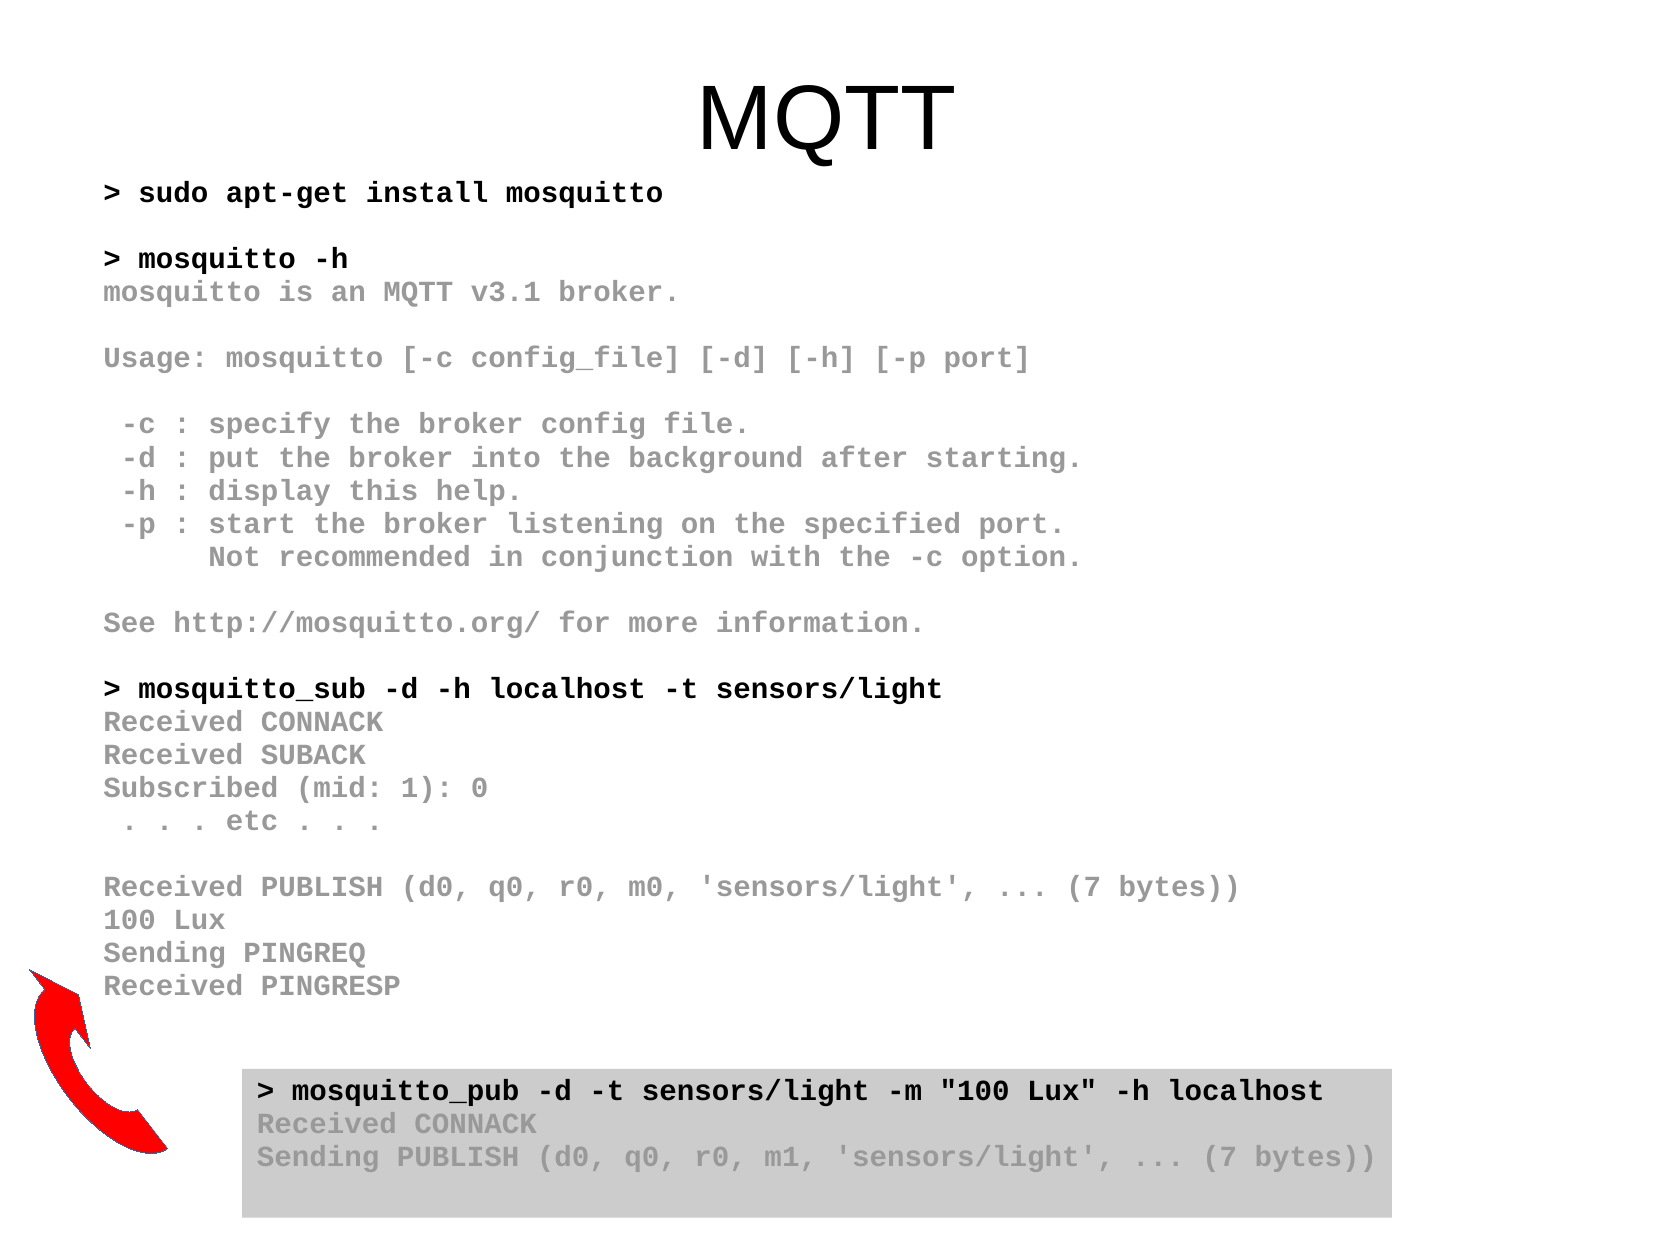

# MQTT
> sudo apt-get install mosquitto
> mosquitto -h
mosquitto is an MQTT v3.1 broker.
Usage: mosquitto [-c config_file] [-d] [-h] [-p port]
 -c : specify the broker config file.
 -d : put the broker into the background after starting.
 -h : display this help.
 -p : start the broker listening on the specified port.
 Not recommended in conjunction with the -c option.
See http://mosquitto.org/ for more information.
> mosquitto_sub -d -h localhost -t sensors/light
Received CONNACK
Received SUBACK
Subscribed (mid: 1): 0
 . . . etc . . .
Received PUBLISH (d0, q0, r0, m0, 'sensors/light', ... (7 bytes))
100 Lux
Sending PINGREQ
Received PINGRESP
> mosquitto_pub -d -t sensors/light -m "100 Lux" -h localhost
Received CONNACK
Sending PUBLISH (d0, q0, r0, m1, 'sensors/light', ... (7 bytes))